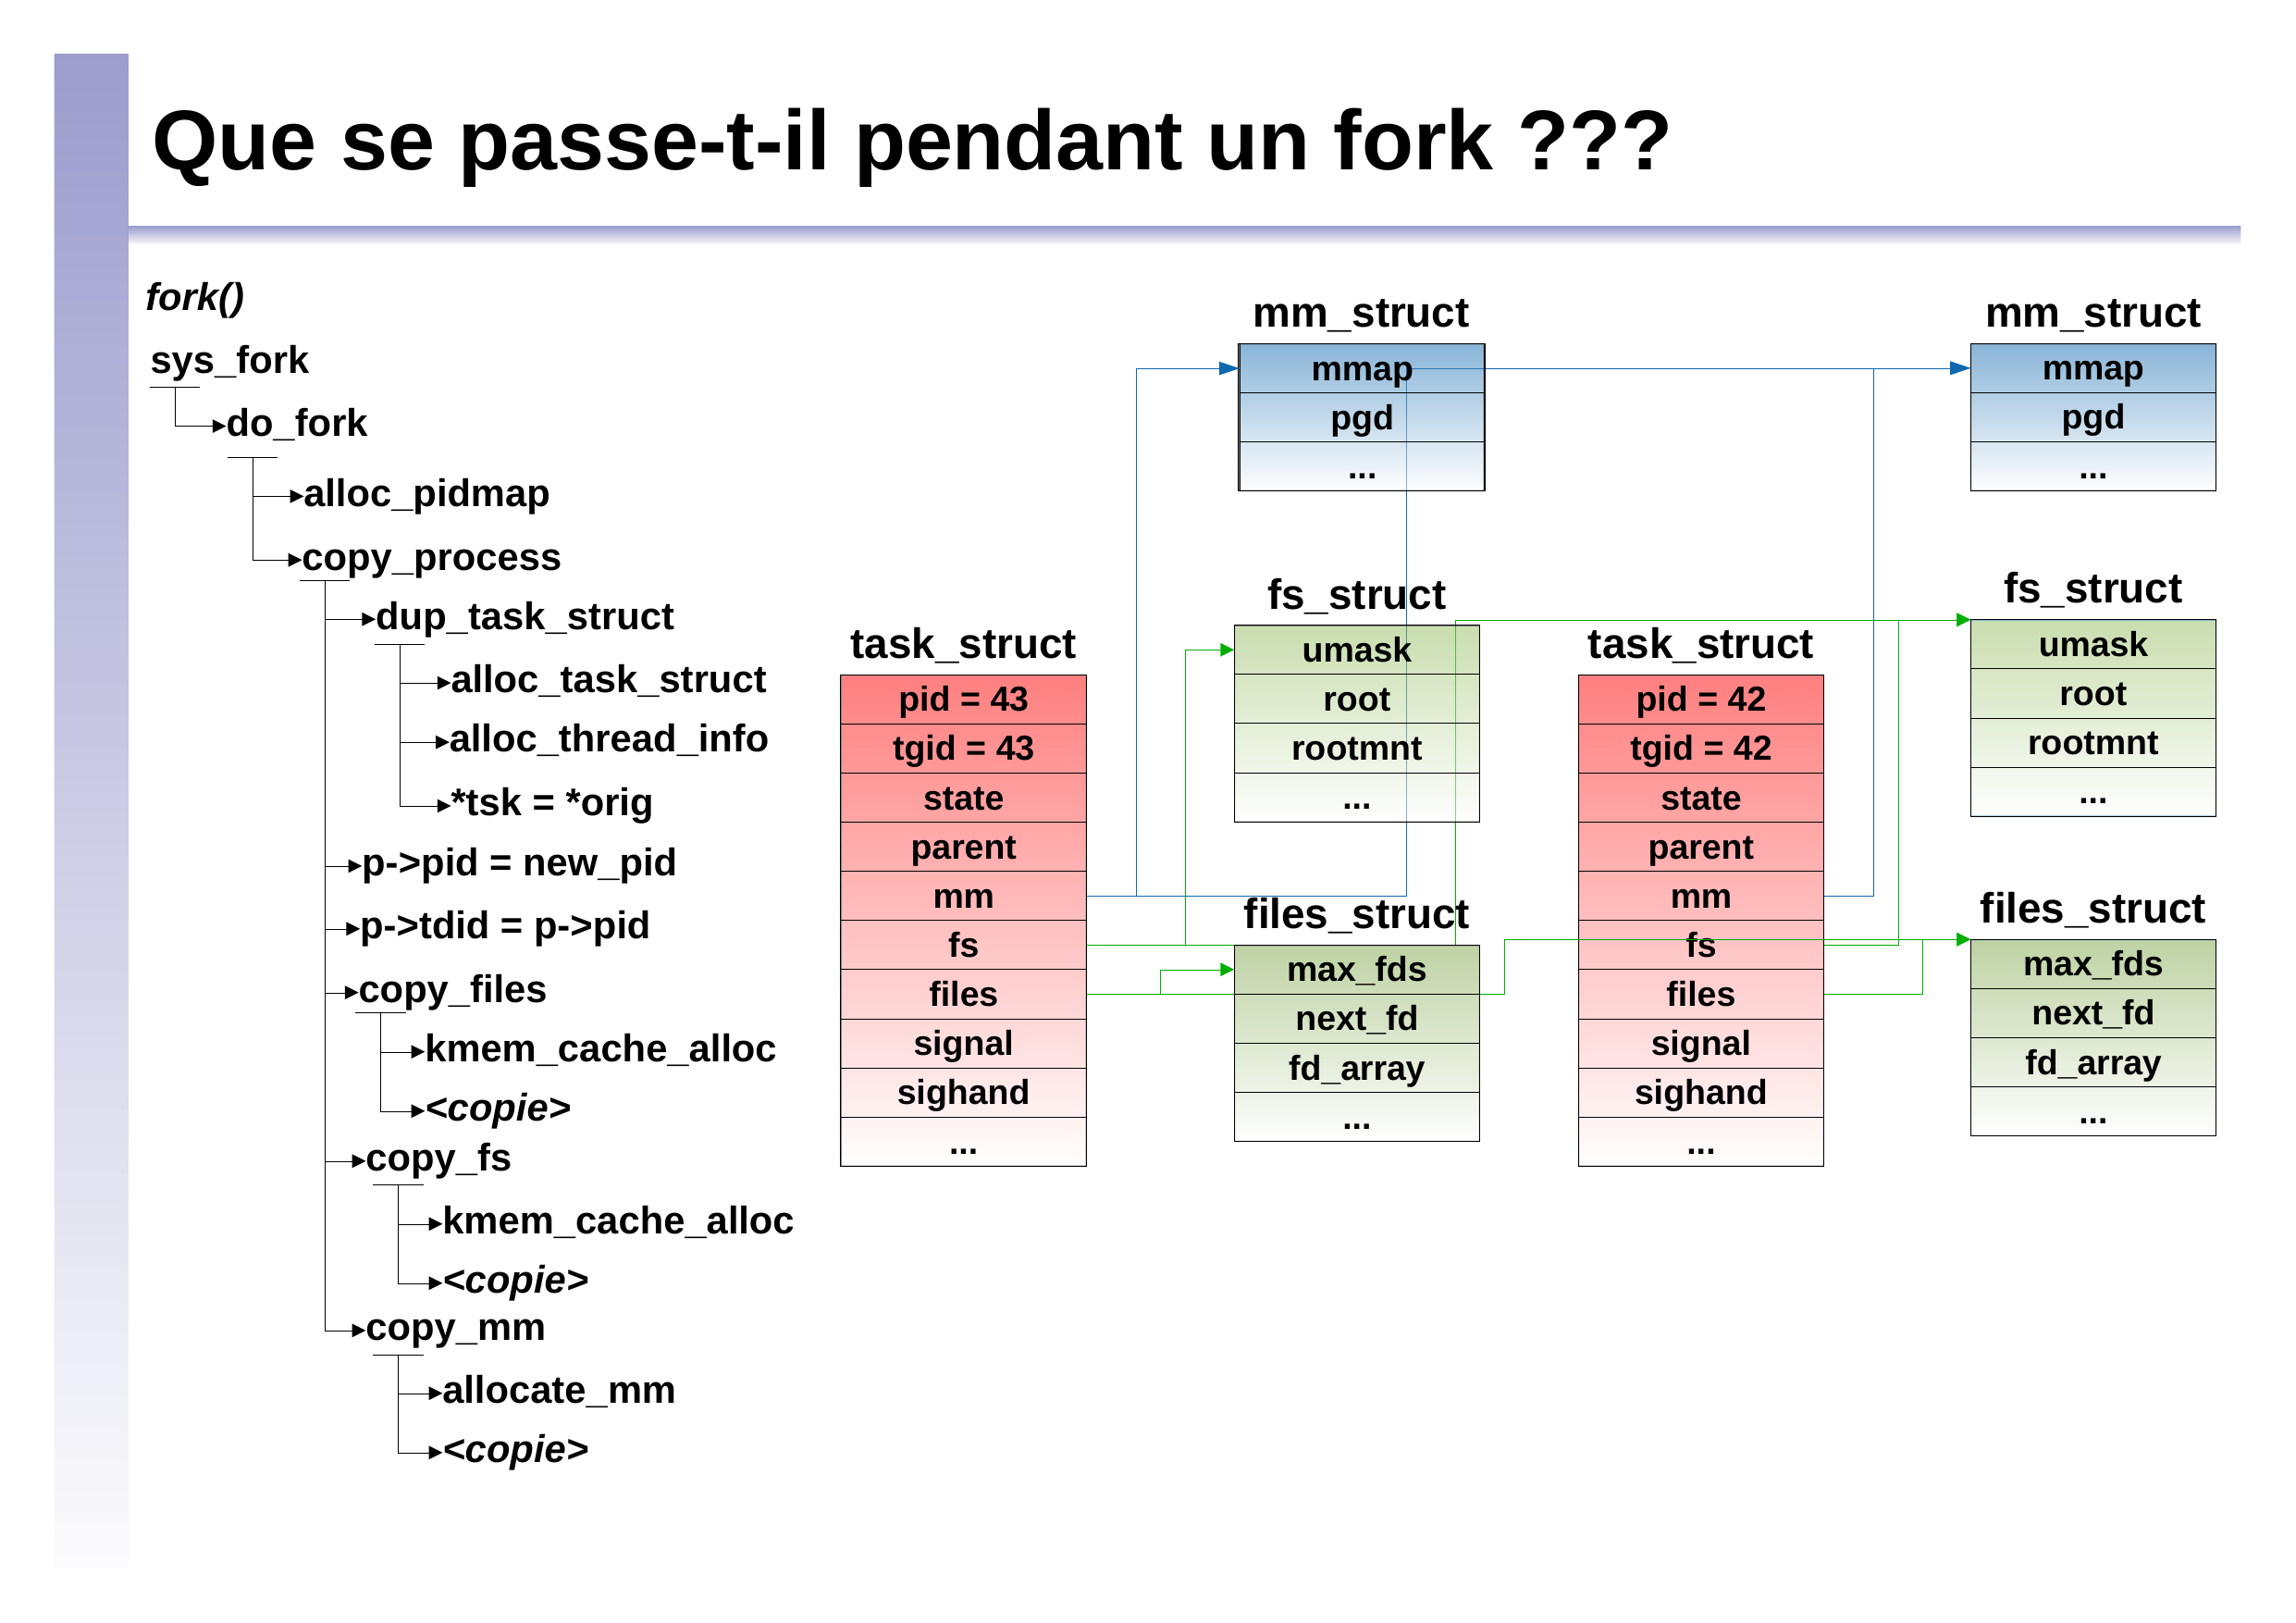

# Que se passe-t-il pendant un fork ???
fork()
mm_struct
mm_struct
sys_fork
mmap
mmap
pgd
...
pgd
do_fork
...
alloc_pidmap
copy_process
fs_struct
fs_struct
copy_files
copy_fs
dup_task_struct
task_struct
task_struct
umask
umask
root
rootmnt
...
alloc_task_struct
root
pid = 43
pid = 42
alloc_thread_info
rootmnt
tgid = 43
tgid = 42
...
state
state
*tsk = *orig
parent
parent
p->pid = new_pid
mm
mm
files_struct
files_struct
p->tdid = p->pid
fs
fs
max_fds
max_fds
next_fd
fd_array
...
files
files
next_fd
kmem_cache_alloc
<copie>
signal
signal
fd_array
sighand
sighand
...
...
...
kmem_cache_alloc
<copie>
copy_mm
allocate_mm
<copie>